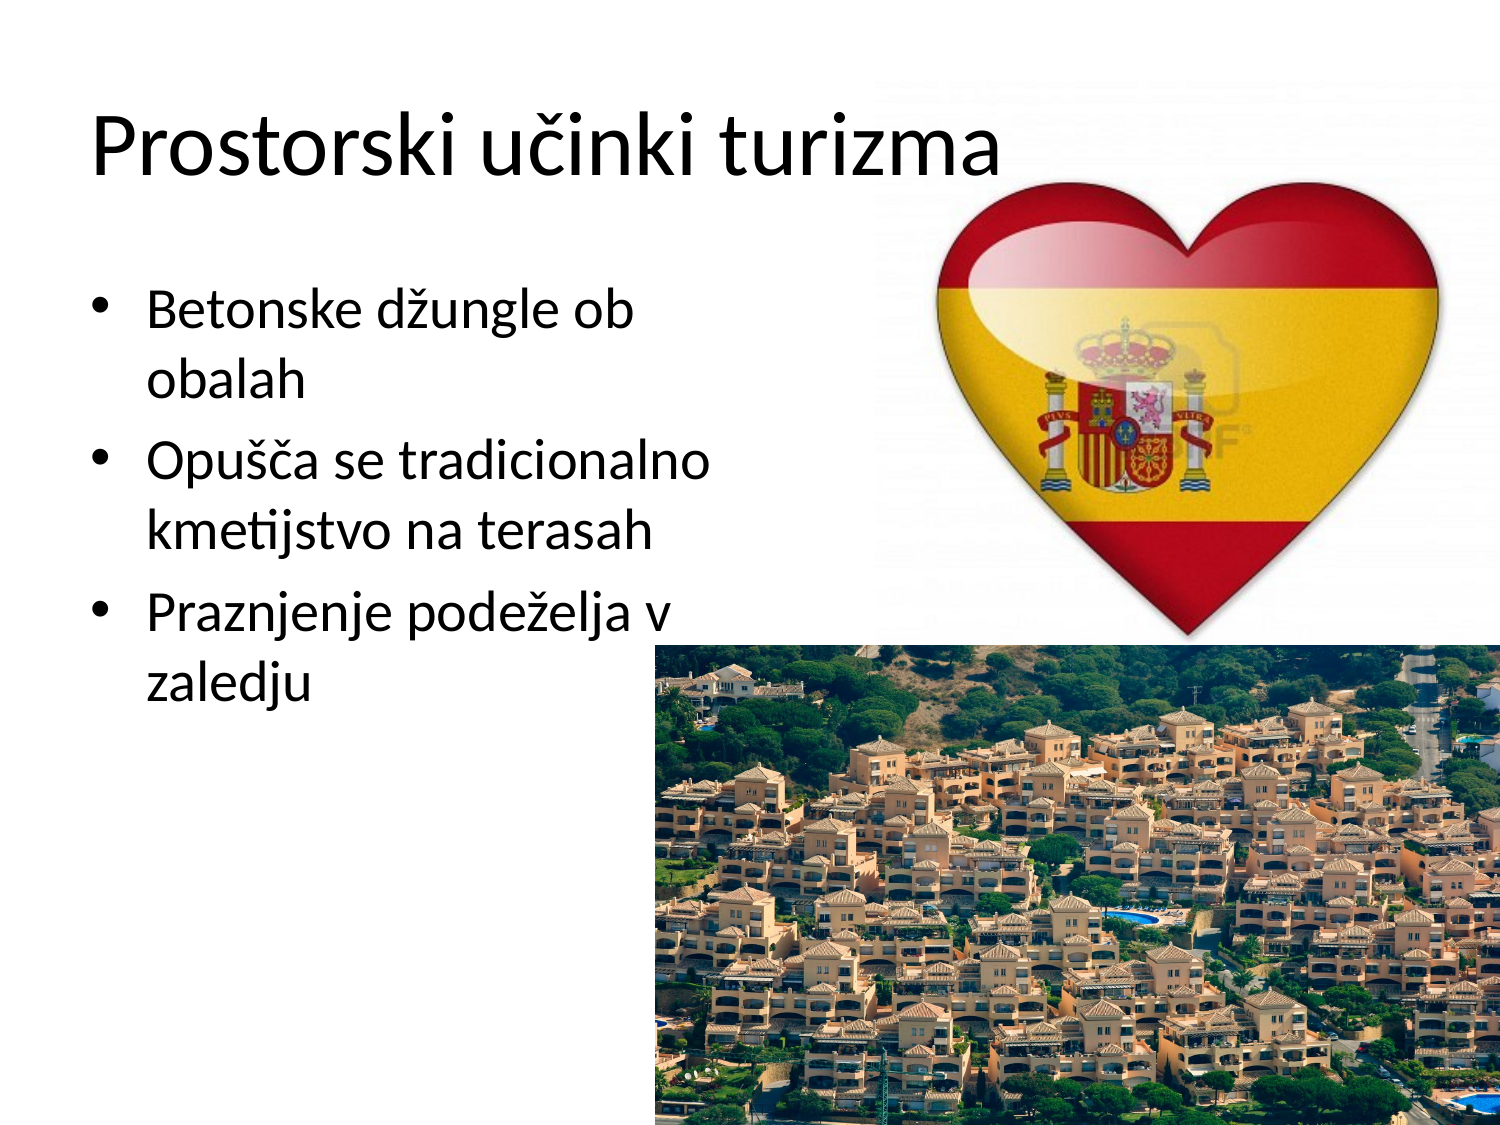

# Prostorski učinki turizma
Betonske džungle ob obalah
Opušča se tradicionalno kmetijstvo na terasah
Praznjenje podeželja v zaledju